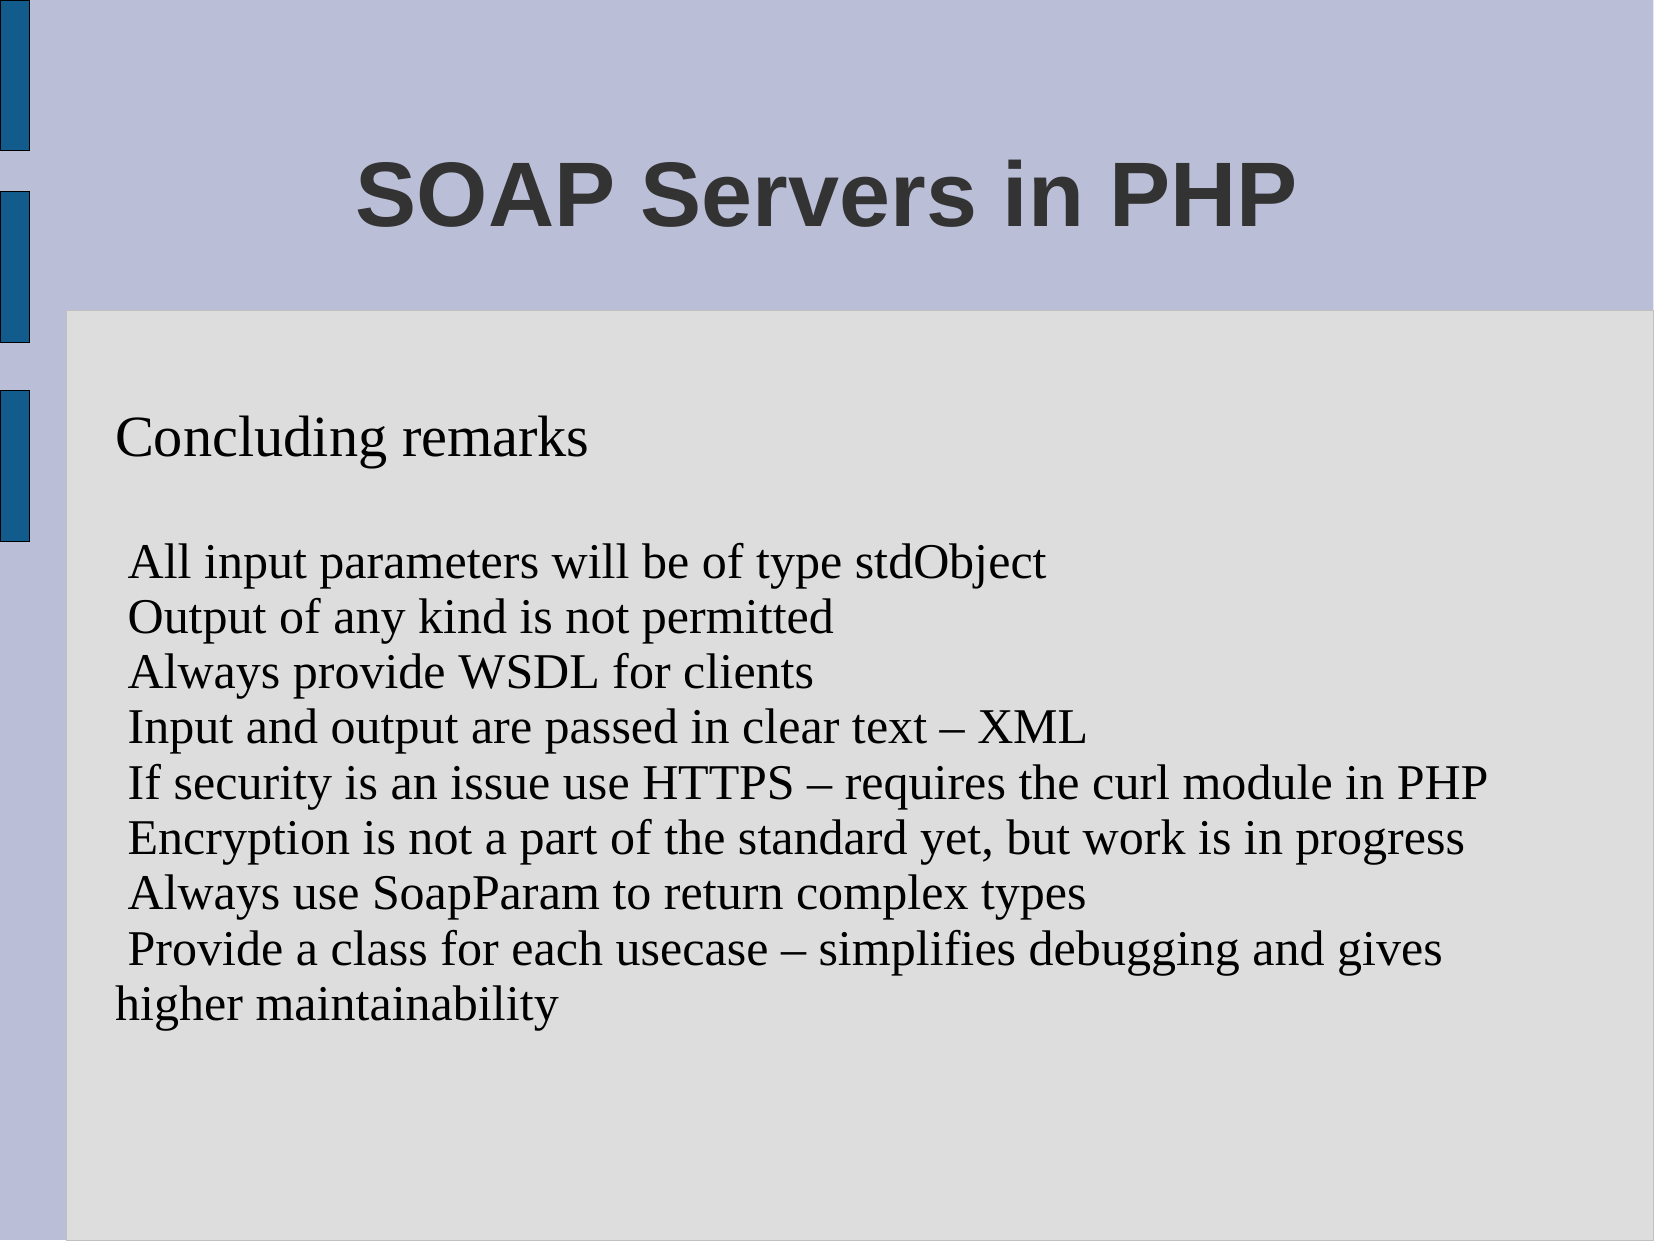

# SOAP Servers in PHP
Concluding remarks
 All input parameters will be of type stdObject
 Output of any kind is not permitted
 Always provide WSDL for clients
 Input and output are passed in clear text – XML
 If security is an issue use HTTPS – requires the curl module in PHP
 Encryption is not a part of the standard yet, but work is in progress
 Always use SoapParam to return complex types
 Provide a class for each usecase – simplifies debugging and gives higher maintainability